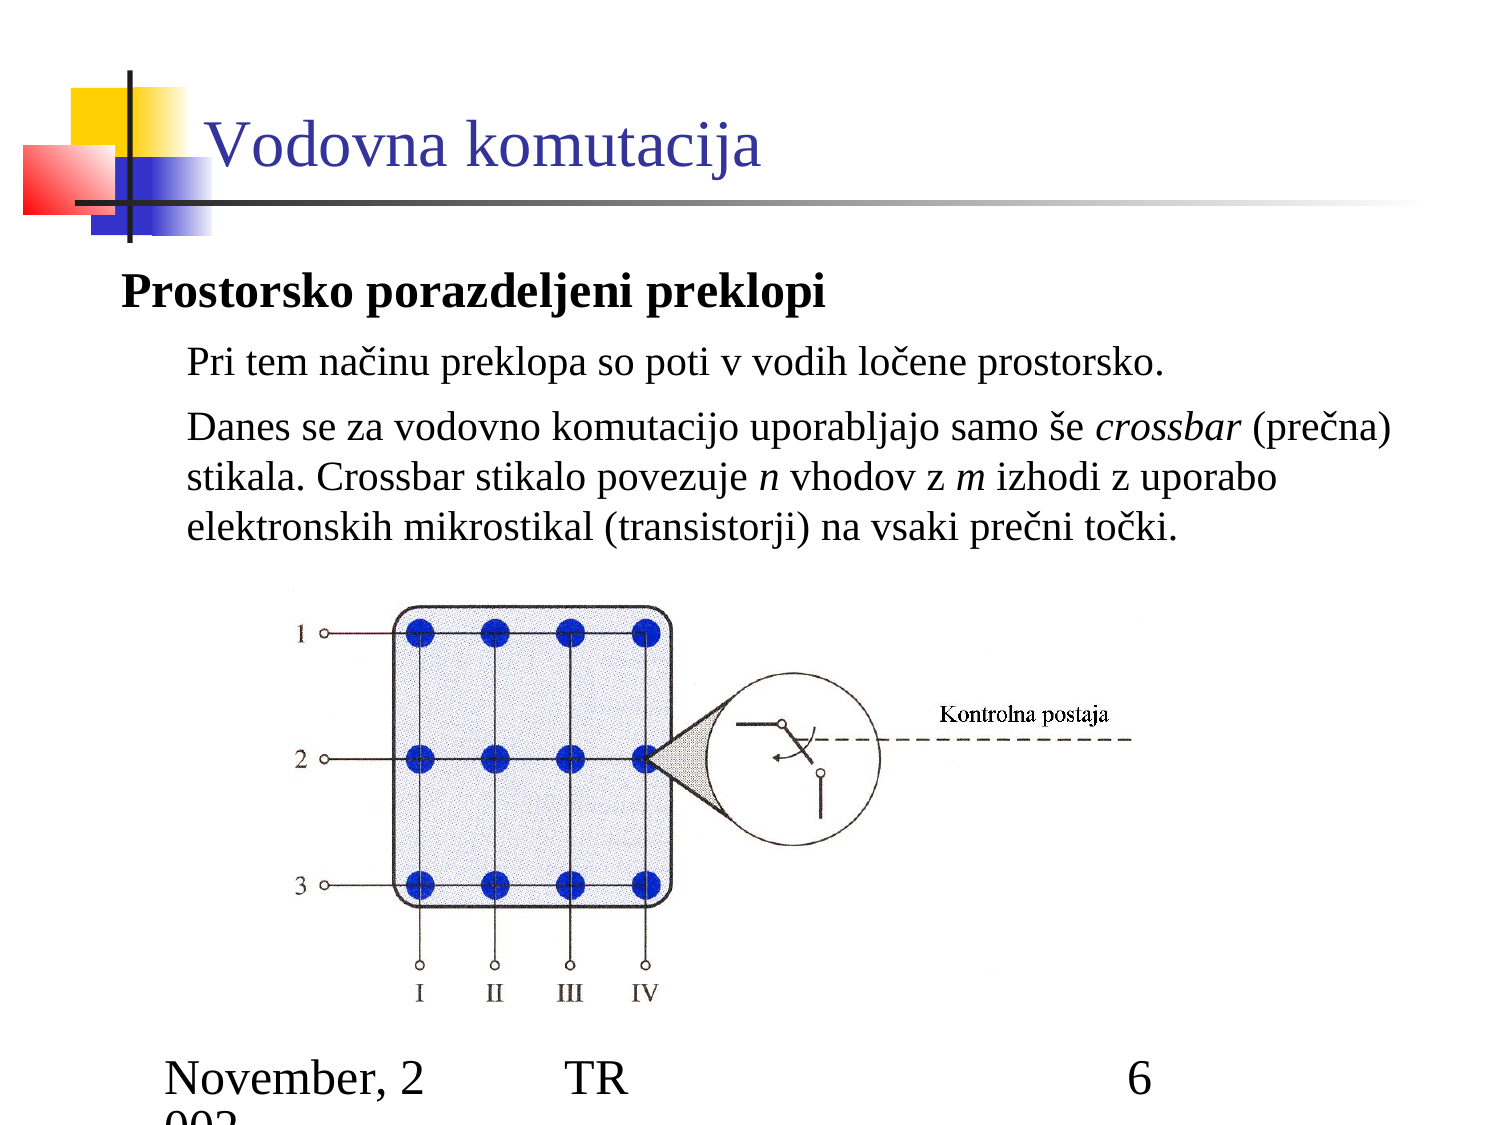

# Vodovna komutacija
	Prostorsko porazdeljeni preklopi
	Pri tem načinu preklopa so poti v vodih ločene prostorsko.
	Danes se za vodovno komutacijo uporabljajo samo še crossbar (prečna) stikala. Crossbar stikalo povezuje n vhodov z m izhodi z uporabo elektronskih mikrostikal (transistorji) na vsaki prečni točki.
November, 2002
TR
6